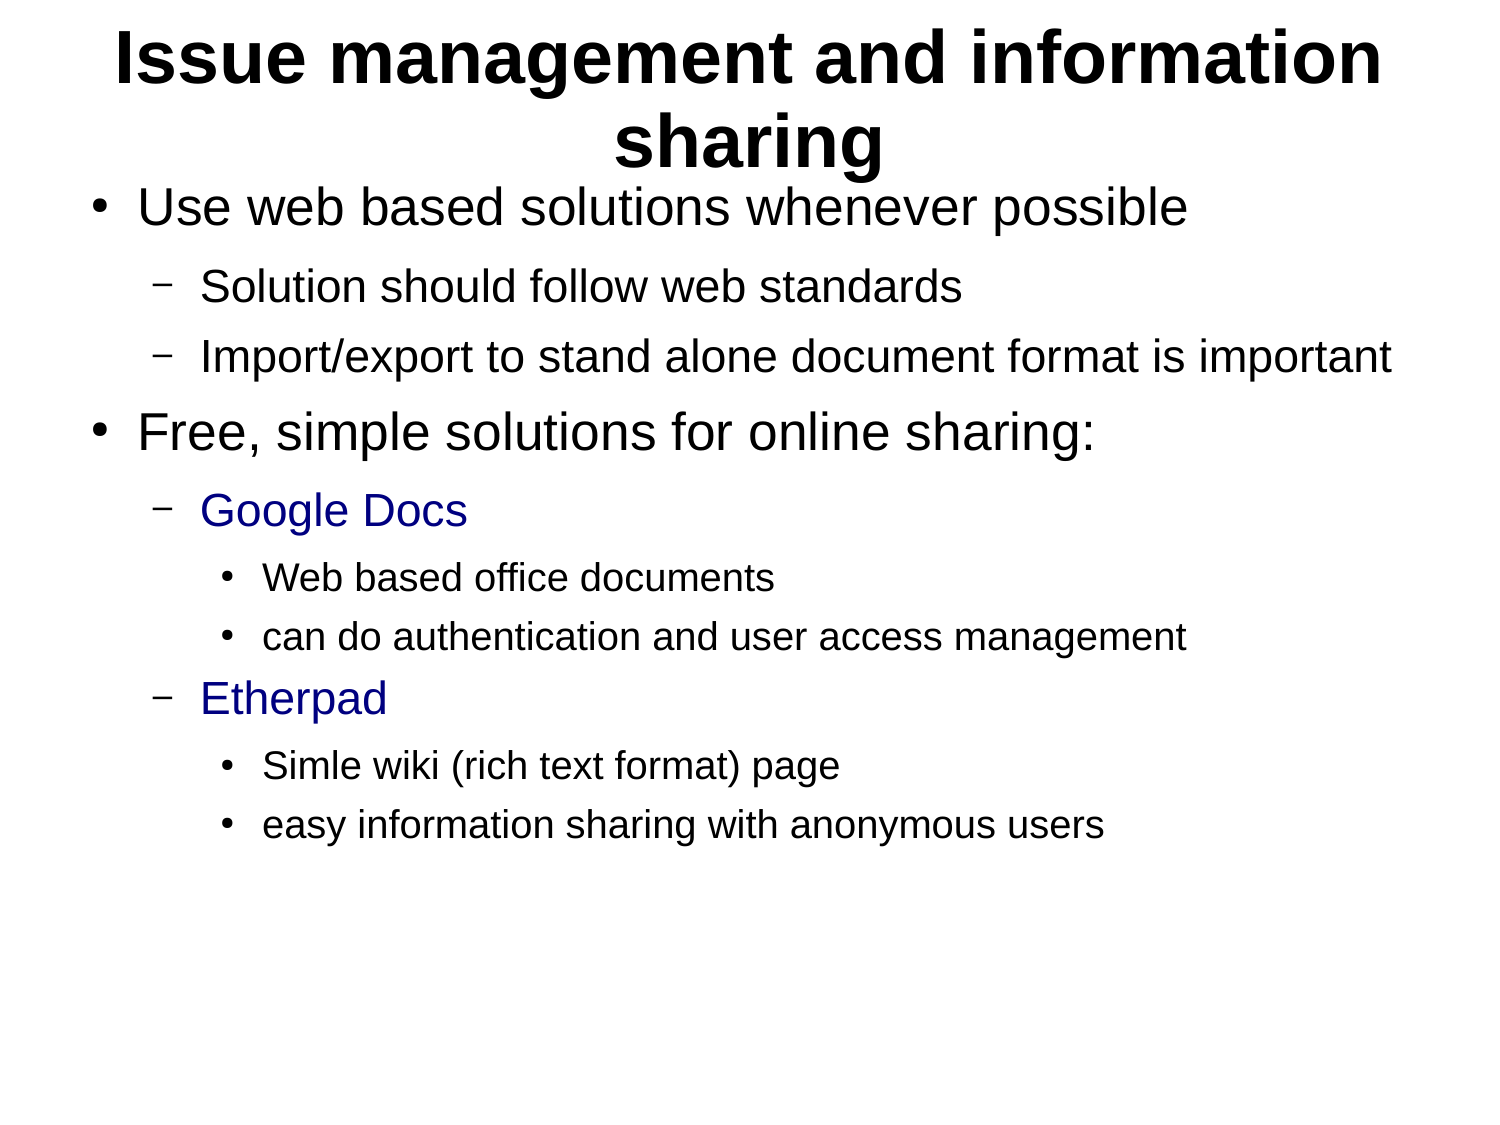

# Issue management and information sharing
Use web based solutions whenever possible
Solution should follow web standards
Import/export to stand alone document format is important
Free, simple solutions for online sharing:
Google Docs
Web based office documents
can do authentication and user access management
Etherpad
Simle wiki (rich text format) page
easy information sharing with anonymous users